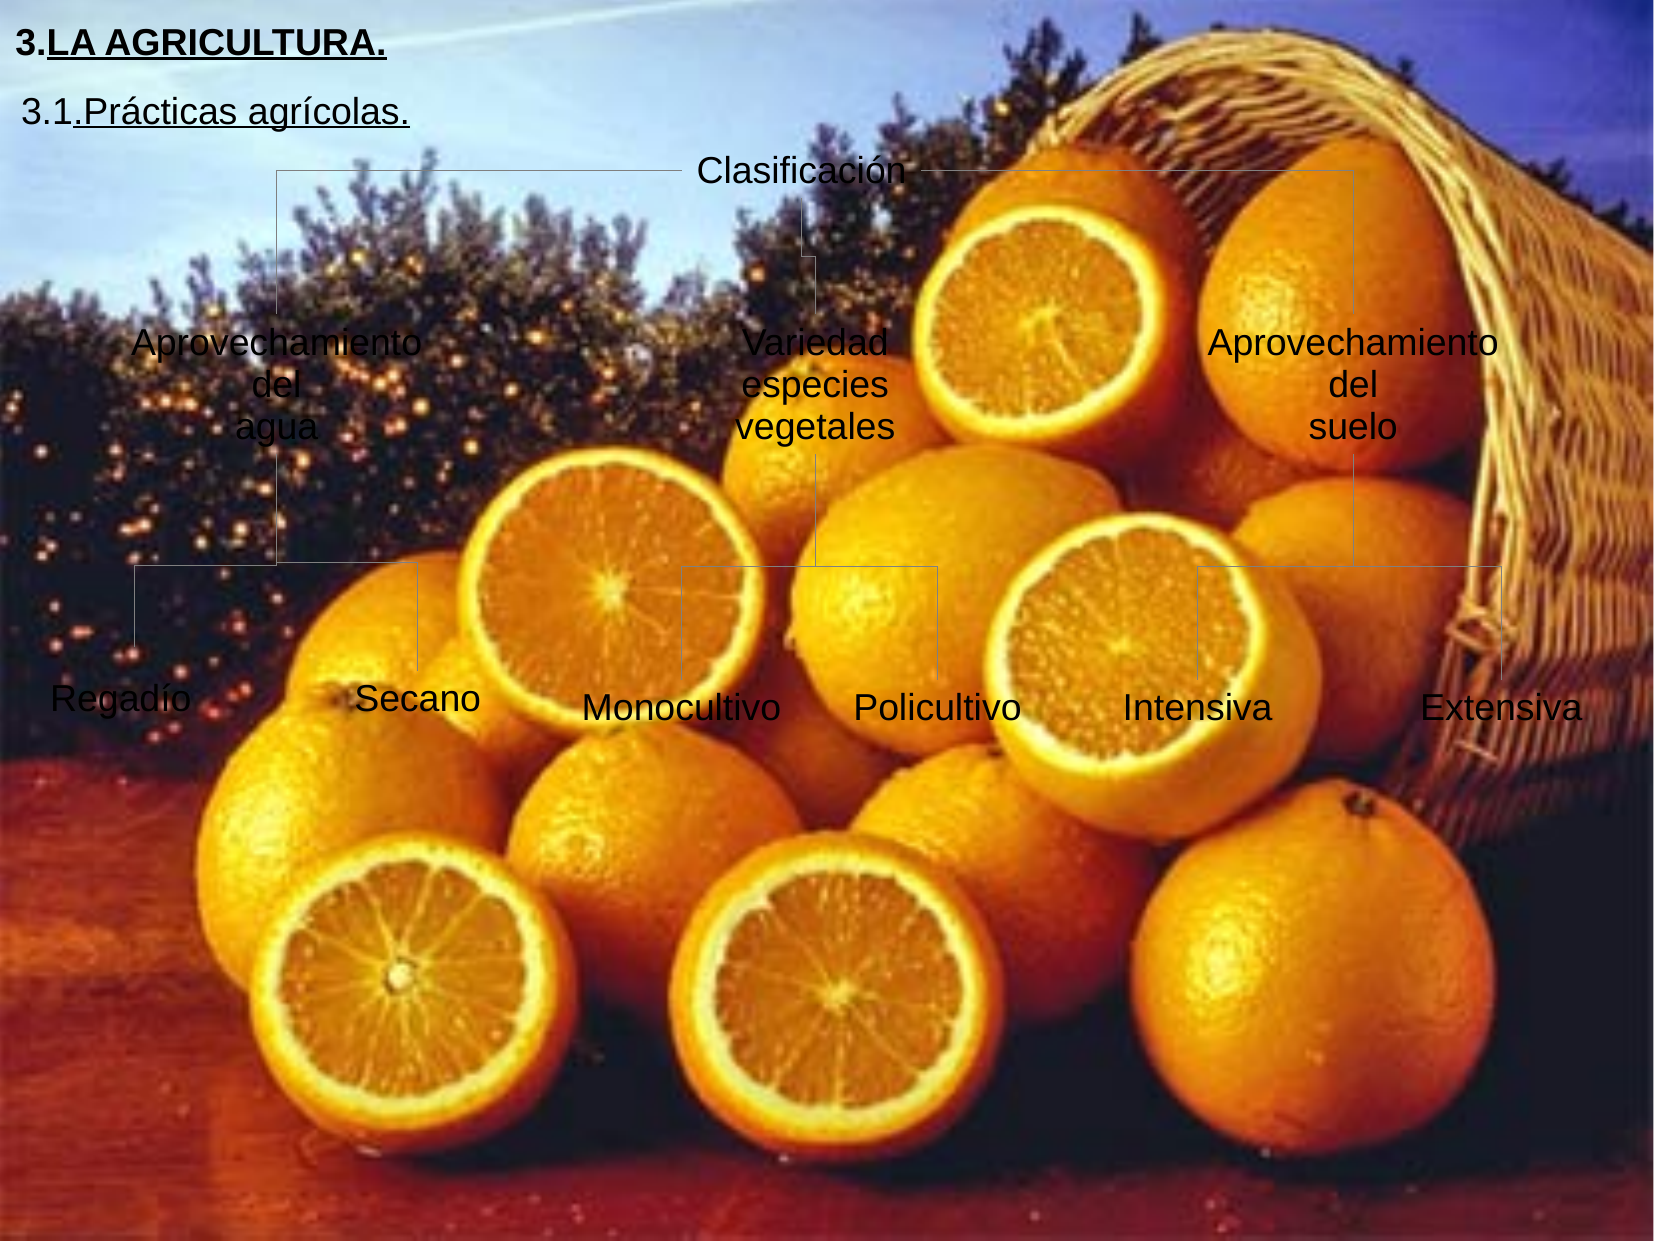

3.LA AGRICULTURA.
3.1.Prácticas agrícolas.
Clasificación
Aprovechamiento
del
agua
Variedad
especies
vegetales
Aprovechamiento
del
suelo
Regadío
Secano
Monocultivo
Policultivo
Intensiva
Extensiva